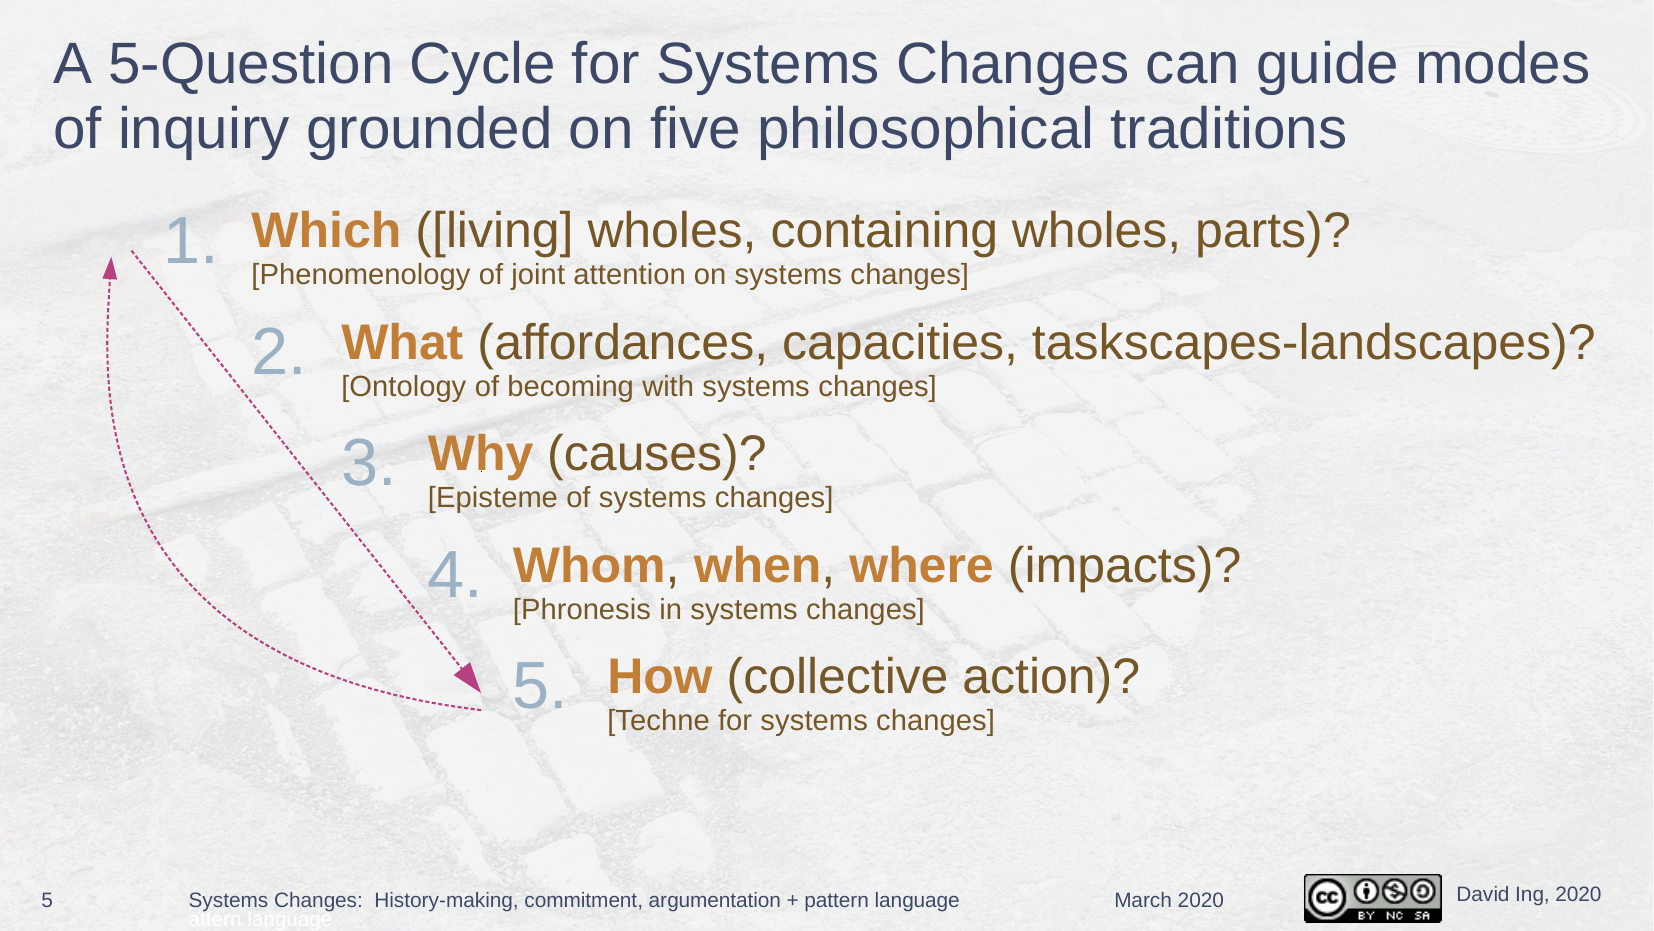

# A 5-Question Cycle for Systems Changes can guide modes of inquiry grounded on five philosophical traditions
| 1. | Which ([living] wholes, containing wholes, parts)? [Phenomenology of joint attention on systems changes] | | | | | | | | |
| --- | --- | --- | --- | --- | --- | --- | --- | --- | --- |
| | 2. | What (affordances, capacities, taskscapes-landscapes)? [Ontology of becoming with systems changes] | | | | | | | |
| | | 3. | Why (causes)? [Episteme of systems changes] | | | | | | |
| | | | 4. | Whom, when, where (impacts)? [Phronesis in systems changes] | | | | | |
| | | | | 5. | How (collective action)? [Techne for systems changes] | | | | |
| | | | | | | | | | |
Systems Changes: History-making, commitment, argumentation + pattern language
March 2020